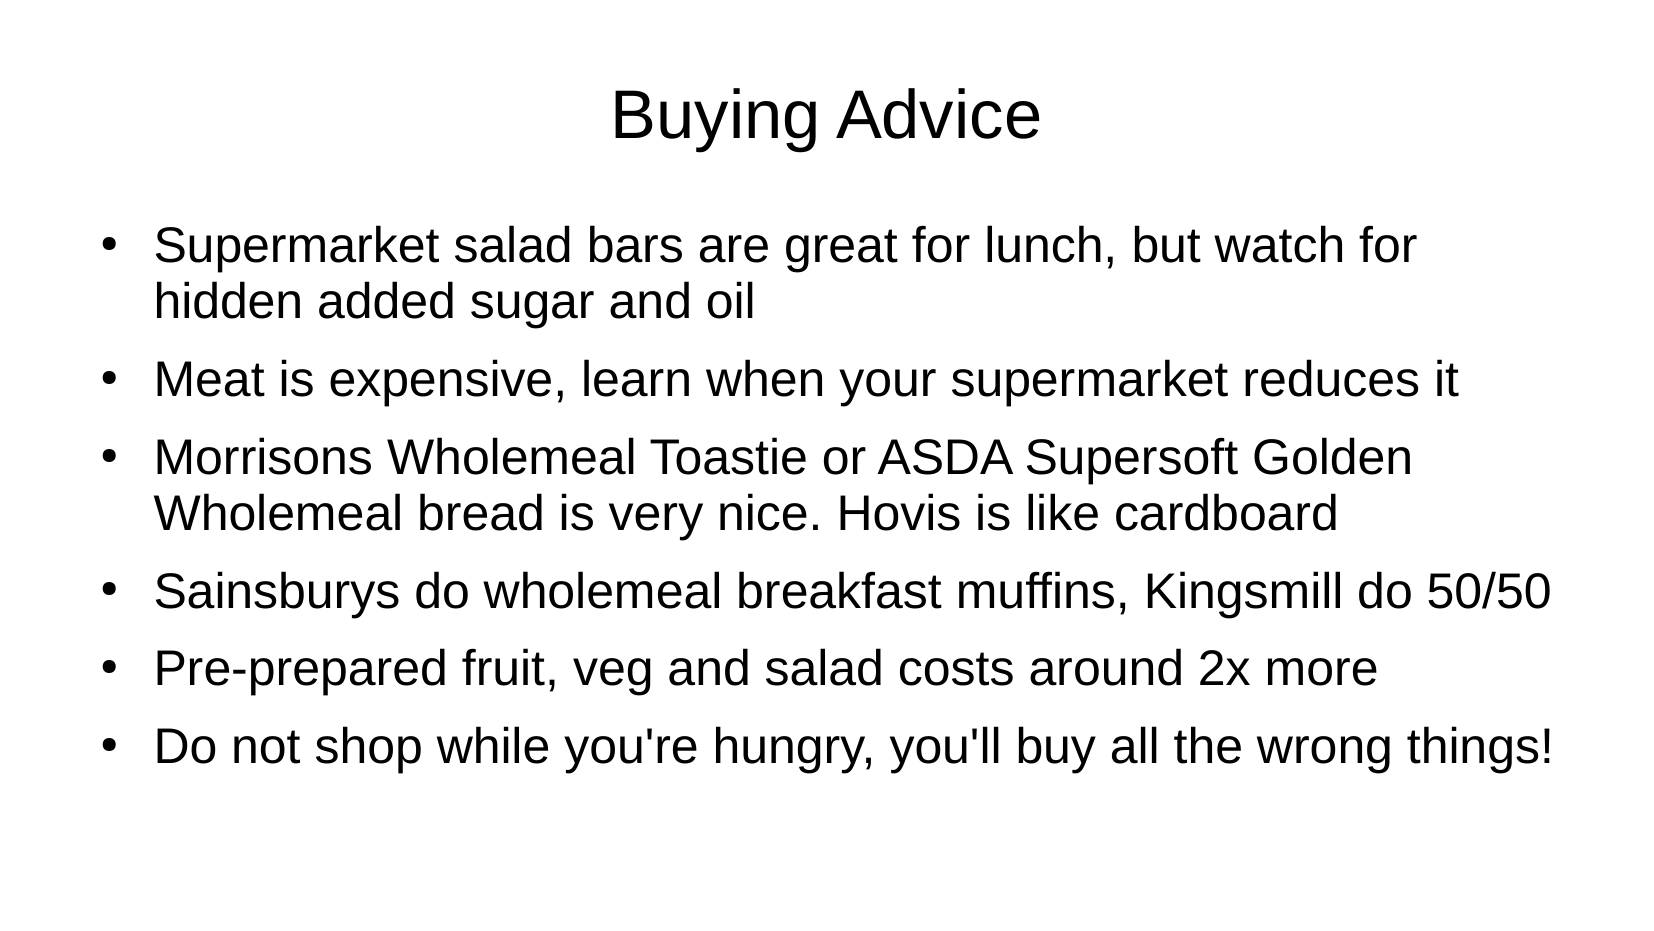

# Buying Advice
Supermarket salad bars are great for lunch, but watch for hidden added sugar and oil
Meat is expensive, learn when your supermarket reduces it
Morrisons Wholemeal Toastie or ASDA Supersoft Golden Wholemeal bread is very nice. Hovis is like cardboard
Sainsburys do wholemeal breakfast muffins, Kingsmill do 50/50
Pre-prepared fruit, veg and salad costs around 2x more
Do not shop while you're hungry, you'll buy all the wrong things!